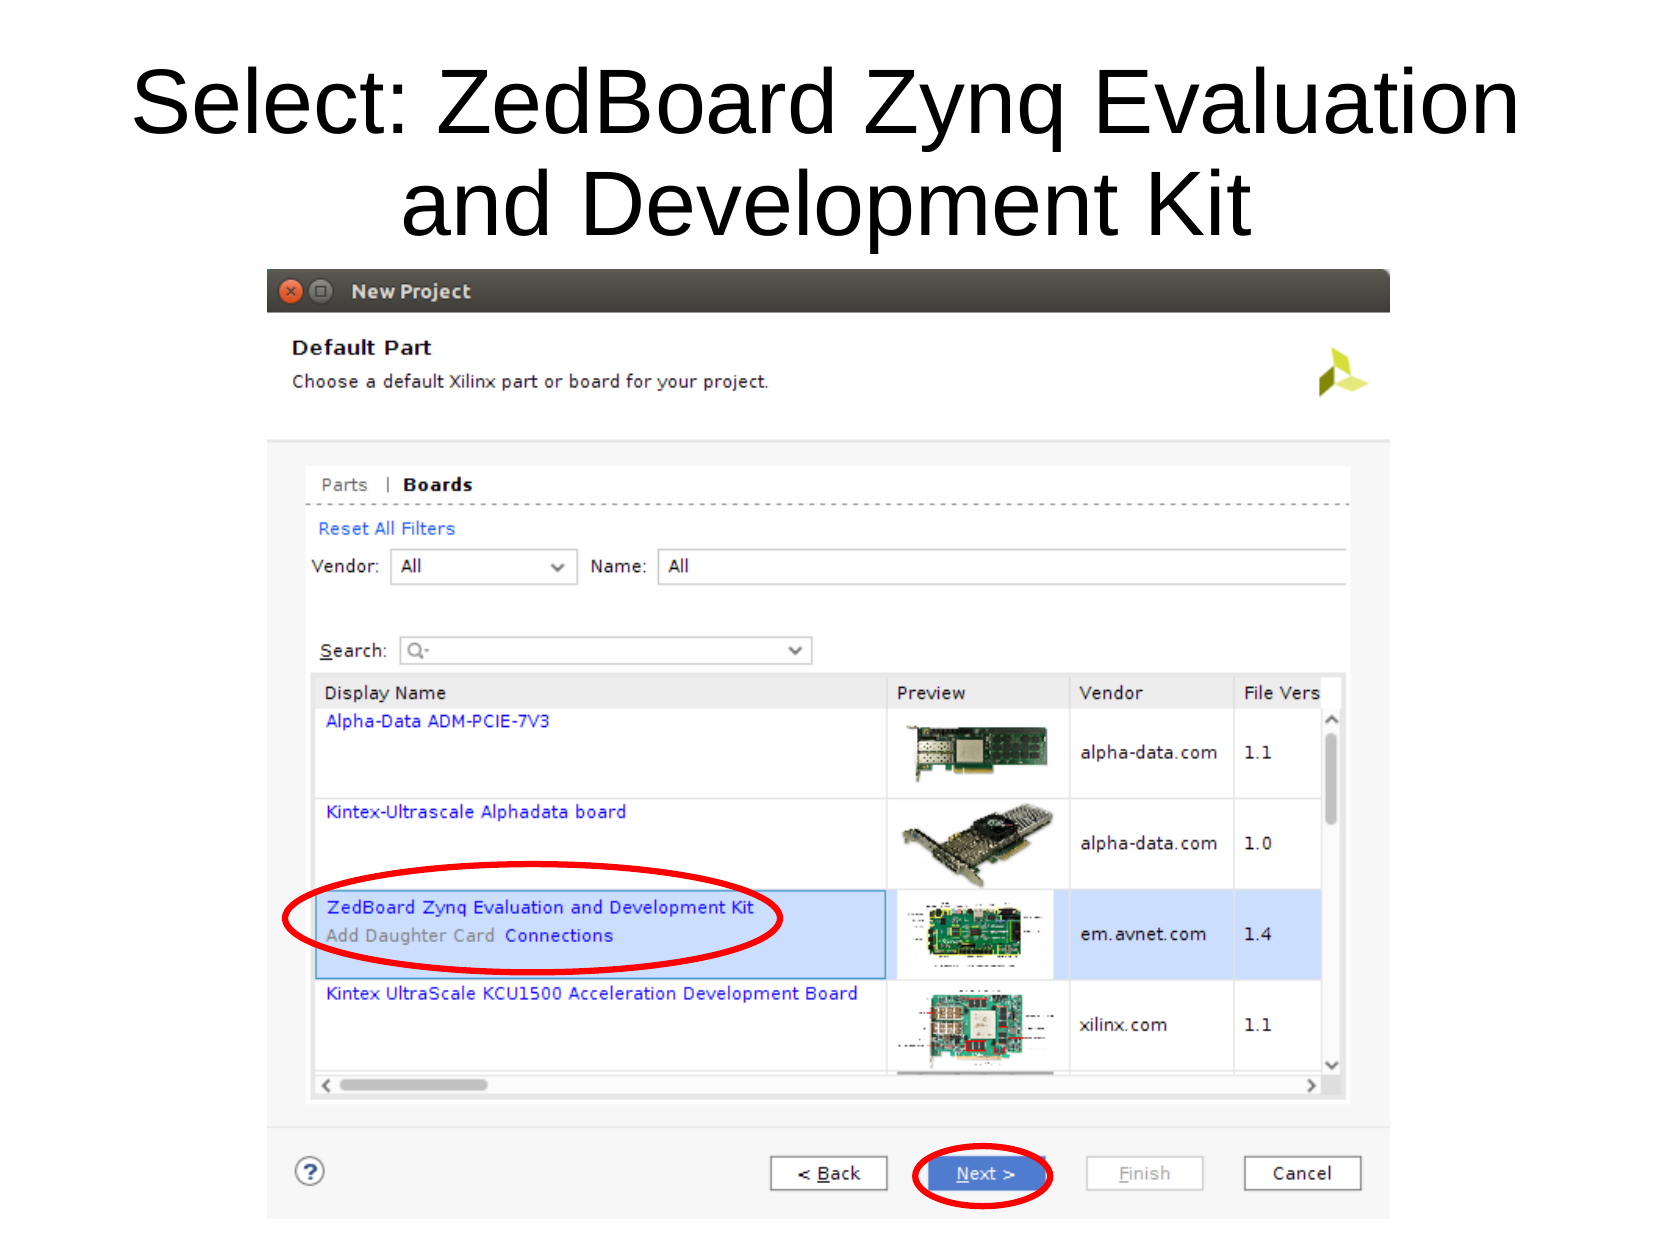

# Select: ZedBoard Zynq Evaluation and Development Kit